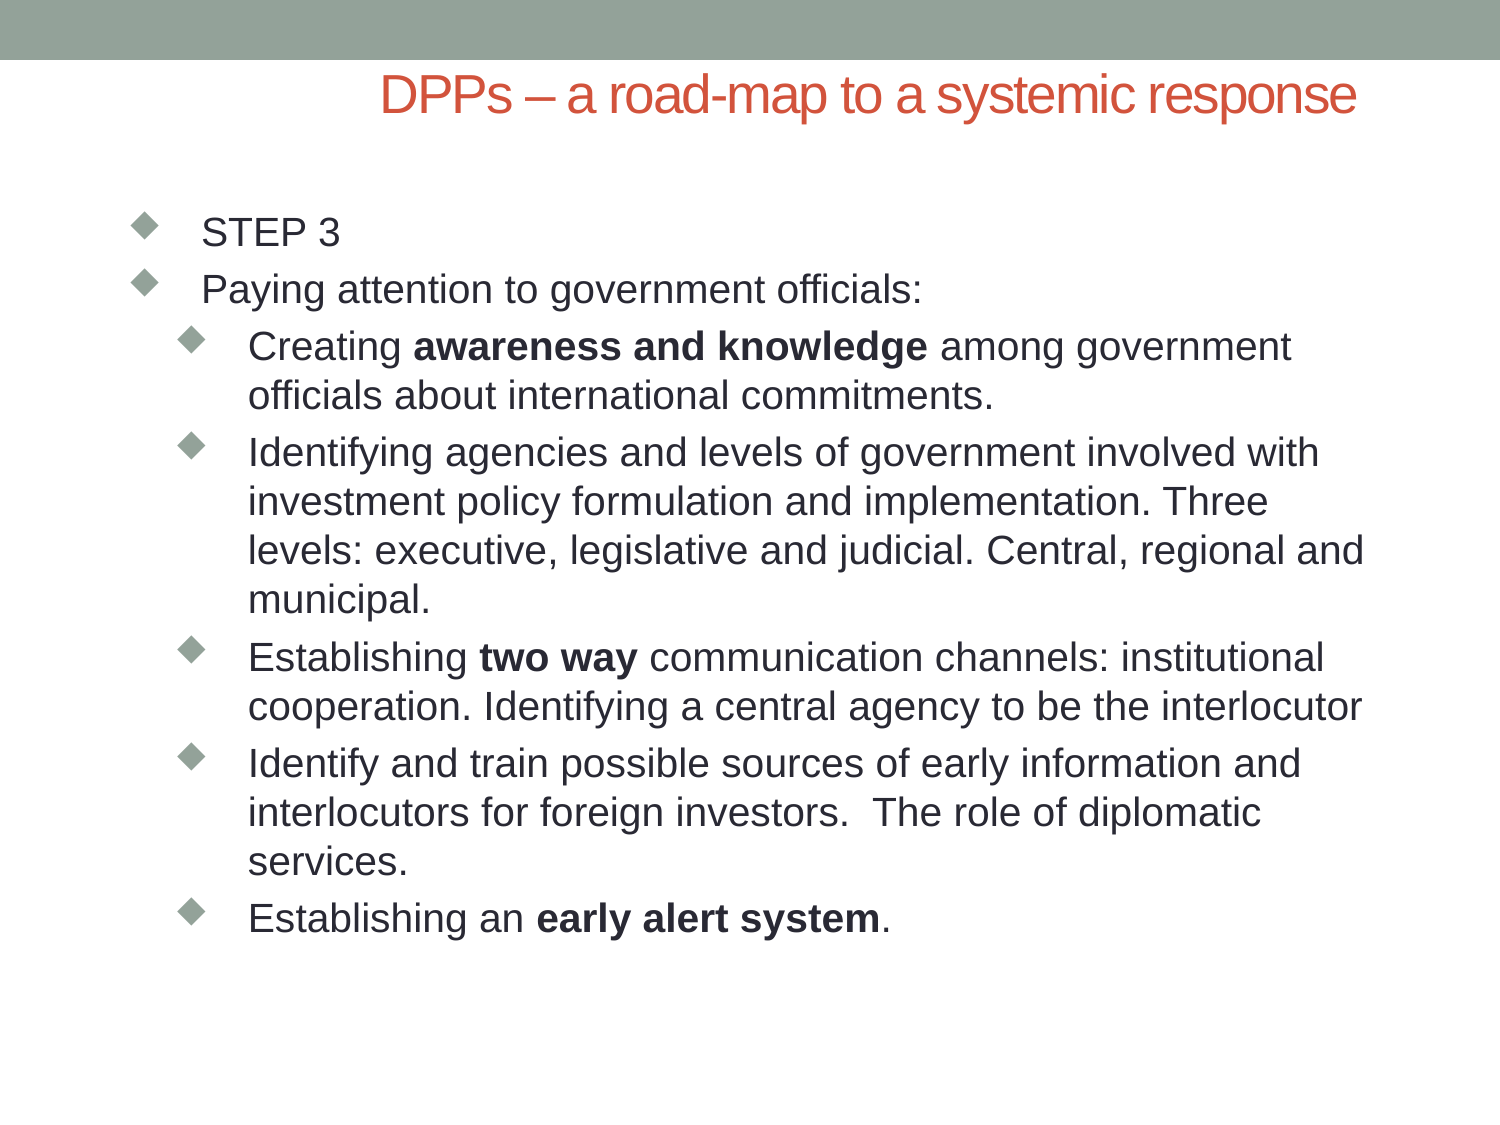

# DPPs – a road-map to a systemic response
STEP 3
Paying attention to government officials:
Creating awareness and knowledge among government officials about international commitments.
Identifying agencies and levels of government involved with investment policy formulation and implementation. Three levels: executive, legislative and judicial. Central, regional and municipal.
Establishing two way communication channels: institutional cooperation. Identifying a central agency to be the interlocutor
Identify and train possible sources of early information and interlocutors for foreign investors. The role of diplomatic services.
Establishing an early alert system.